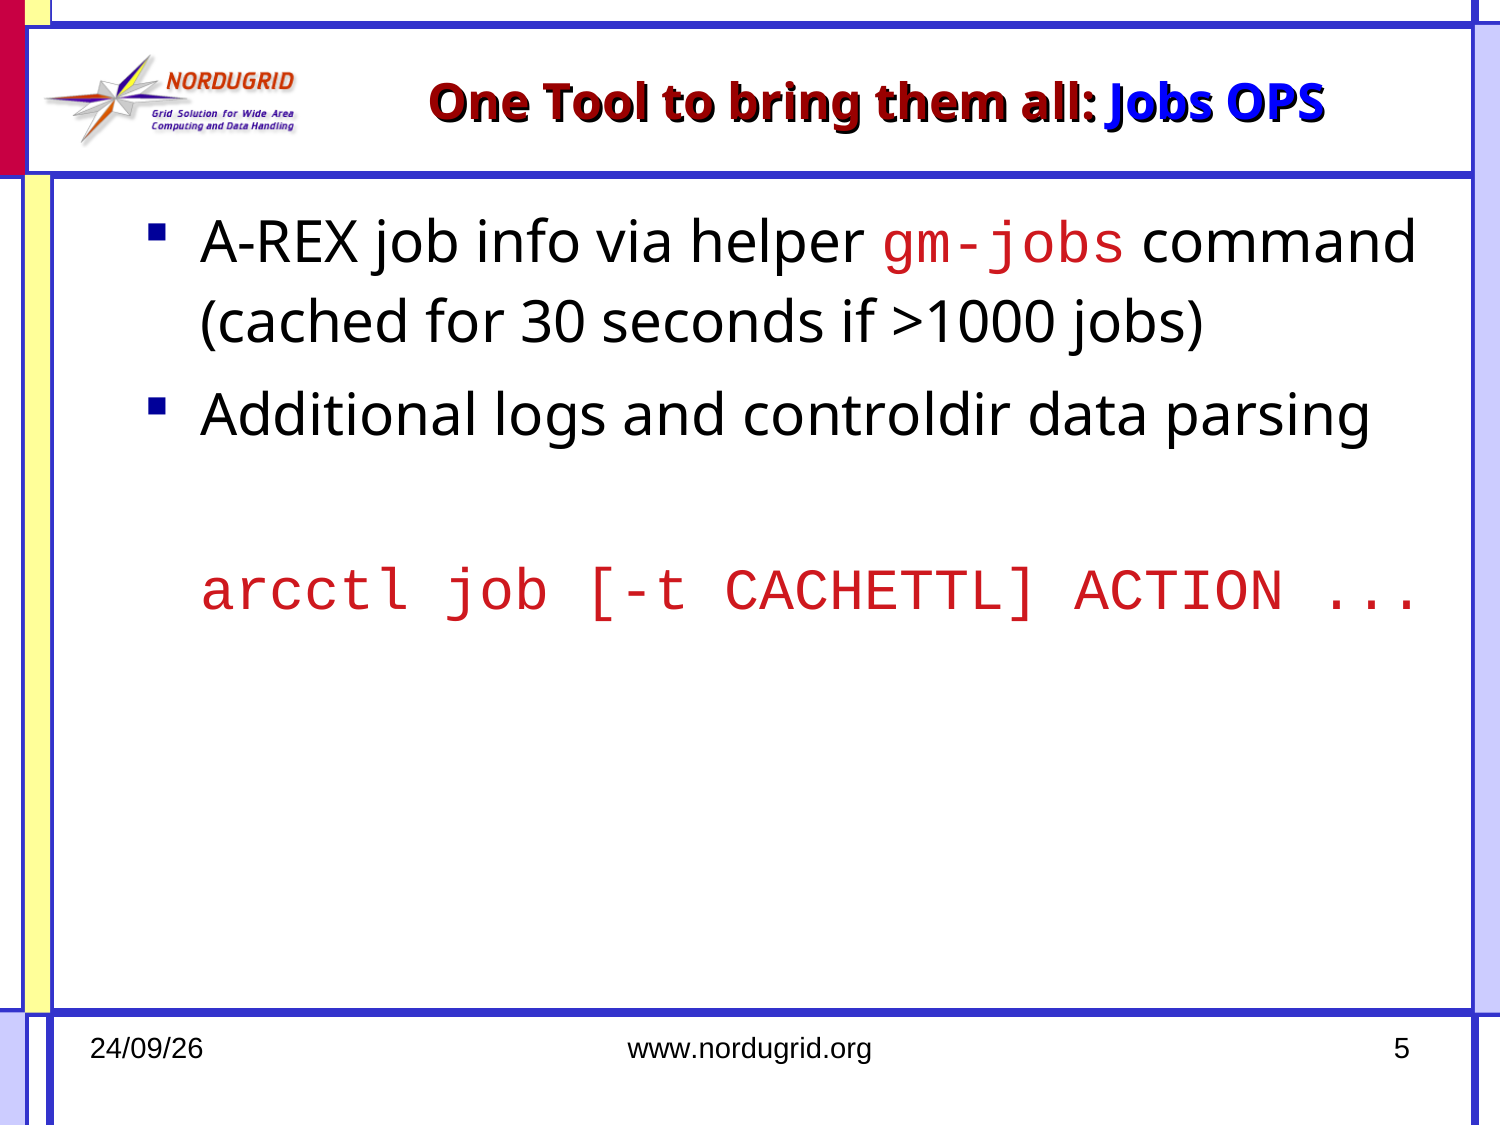

# One Tool to bring them all: Jobs OPS
A-REX job info via helper gm-jobs command (cached for 30 seconds if >1000 jobs)
Additional logs and controldir data parsing
arcctl job [-t CACHETTL] ACTION ...
www.nordugrid.org
5